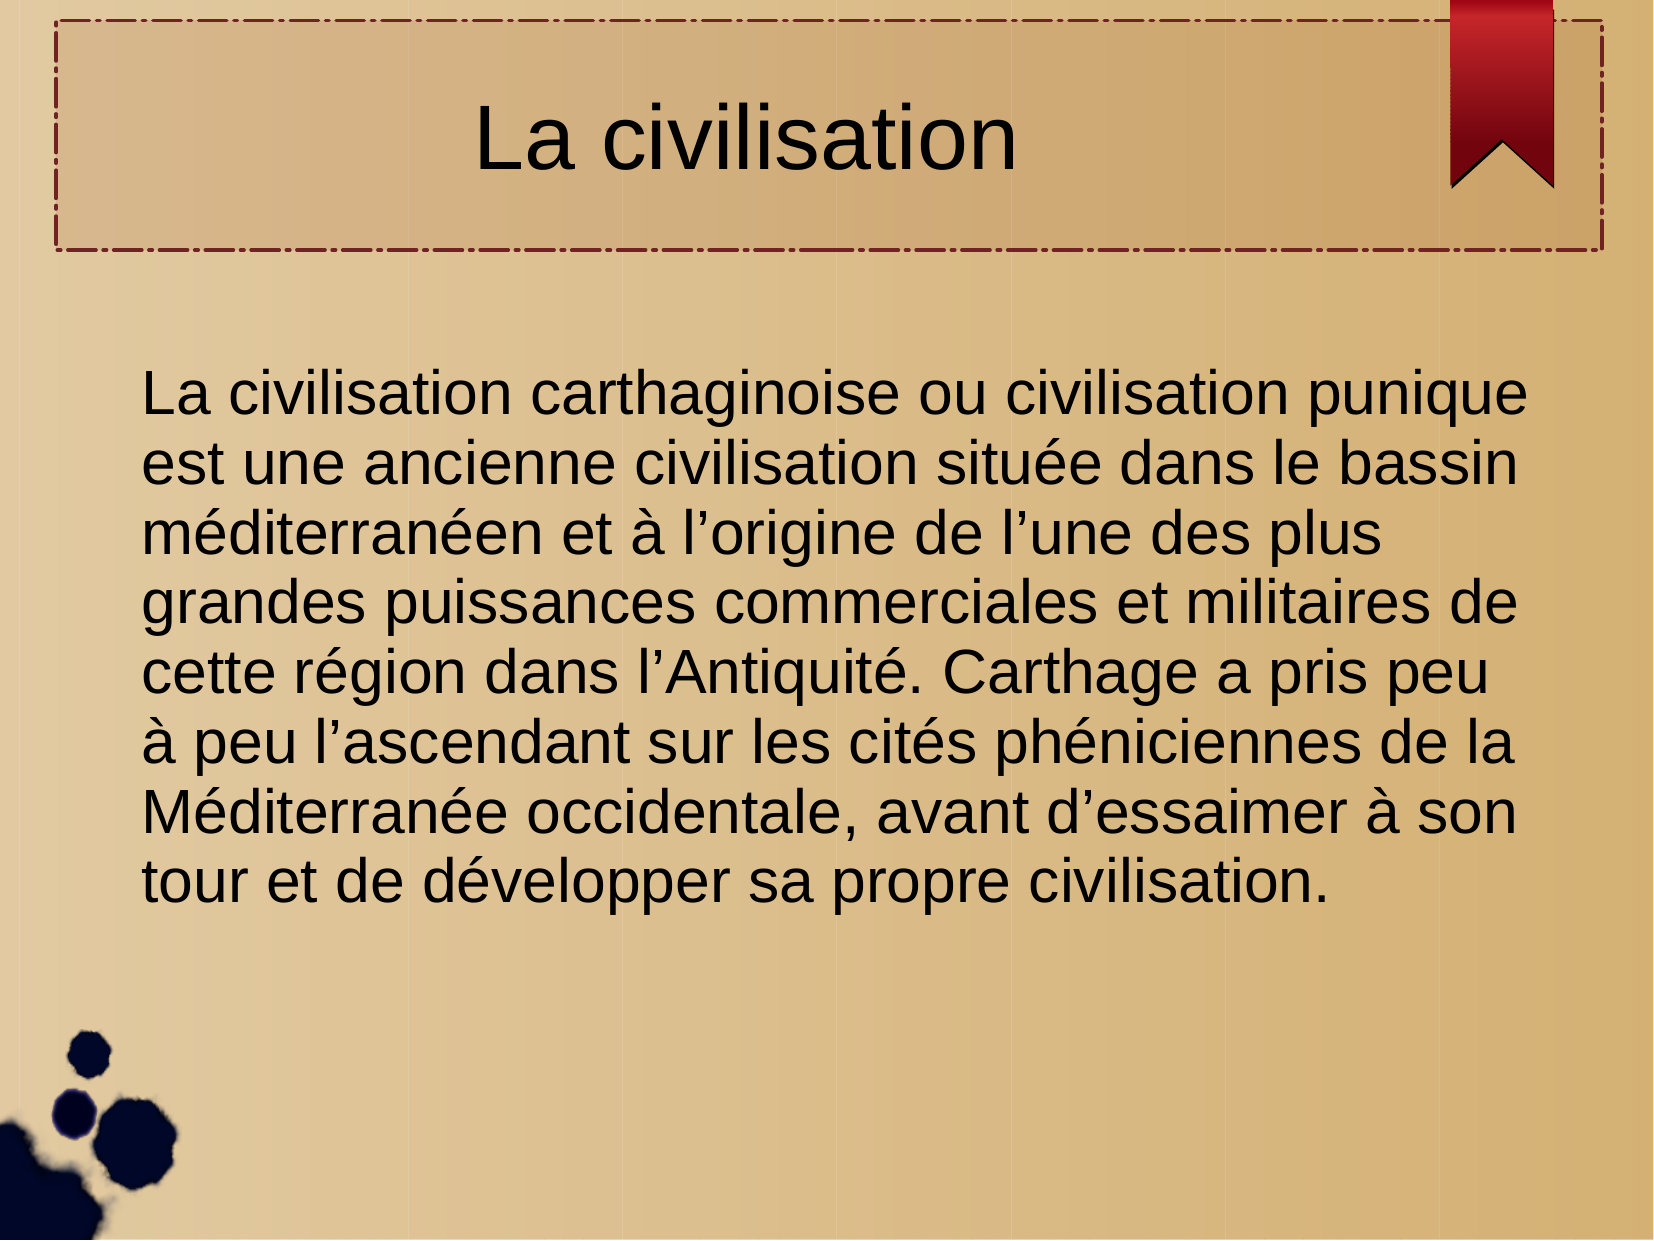

# La civilisation
La civilisation carthaginoise ou civilisation punique est une ancienne civilisation située dans le bassin méditerranéen et à l’origine de l’une des plus grandes puissances commerciales et militaires de cette région dans l’Antiquité. Carthage a pris peu à peu l’ascendant sur les cités phéniciennes de la Méditerranée occidentale, avant d’essaimer à son tour et de développer sa propre civilisation.